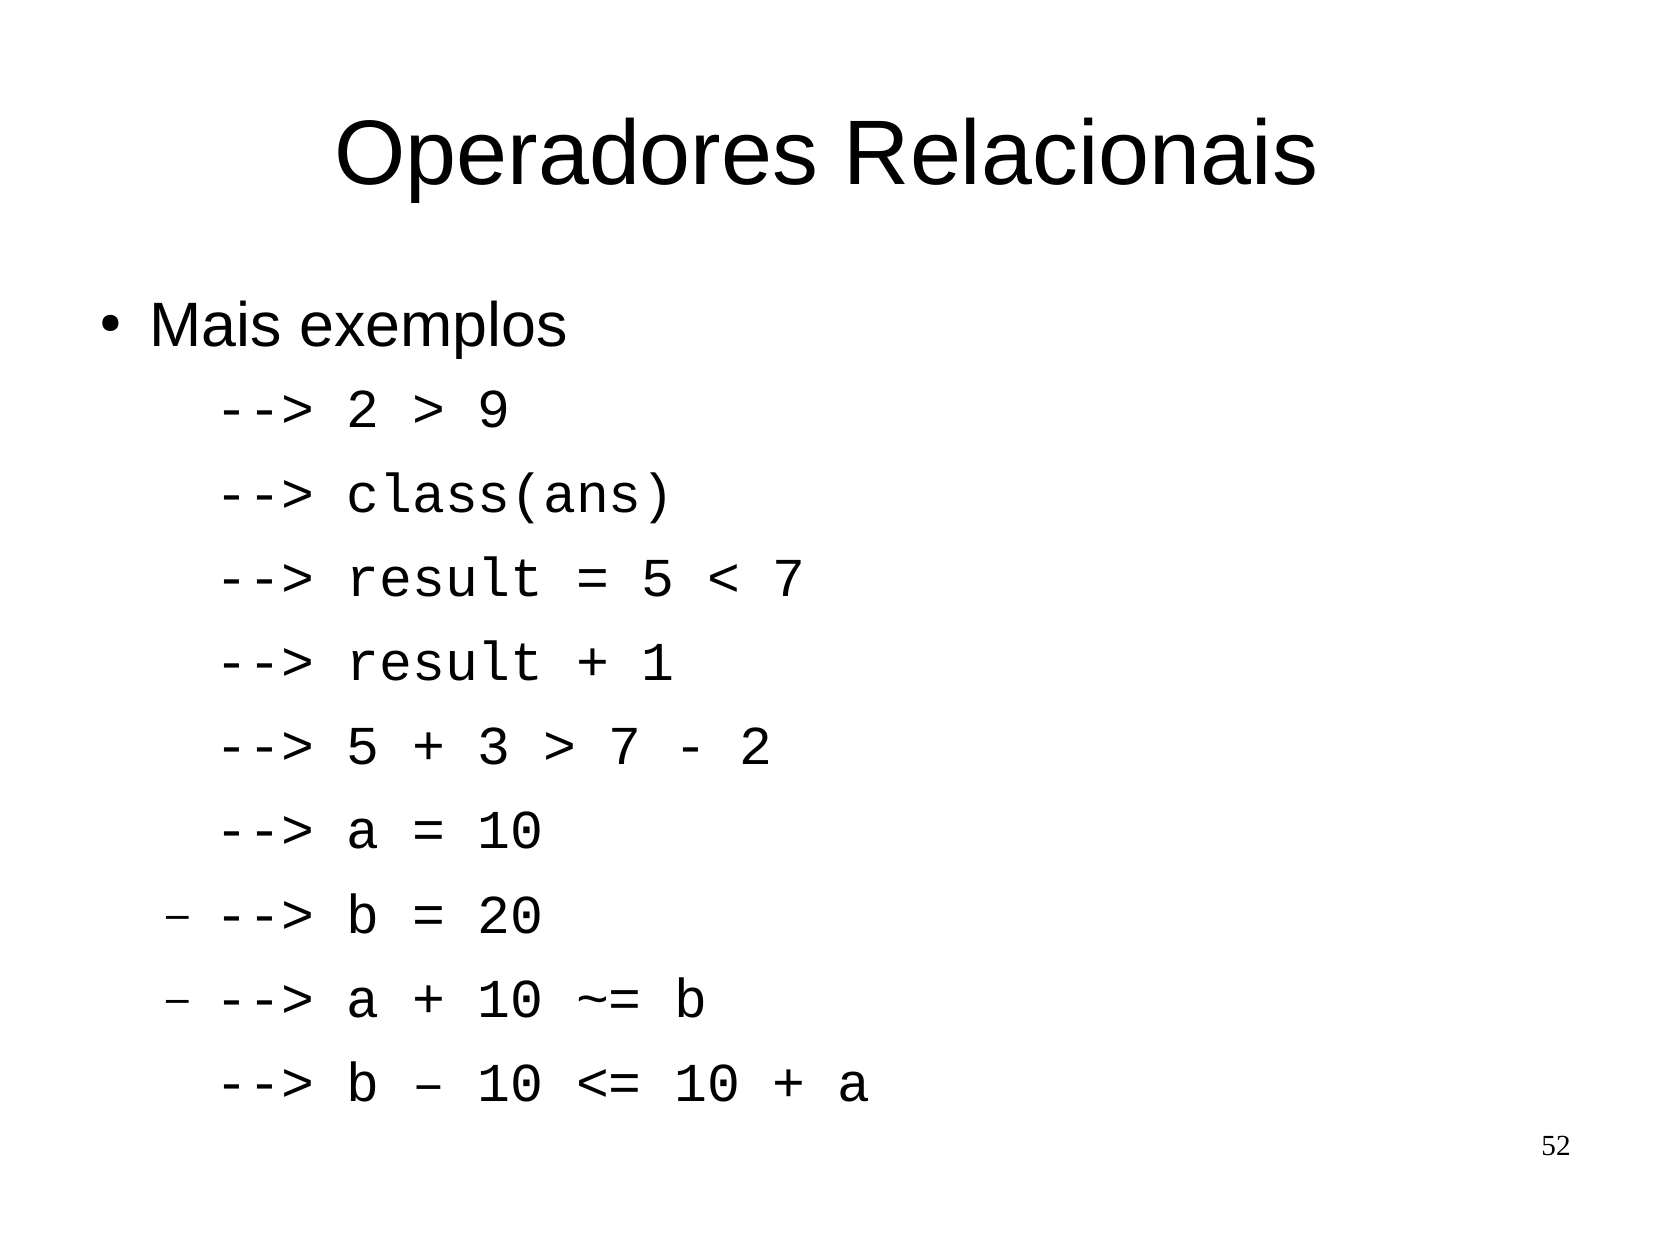

# Operadores Relacionais
Mais exemplos
--> 2 > 9
--> class(ans)
--> result = 5 < 7
--> result + 1
--> 5 + 3 > 7 - 2
--> a = 10
--> b = 20
--> a + 10 ~= b
--> b – 10 <= 10 + a
52